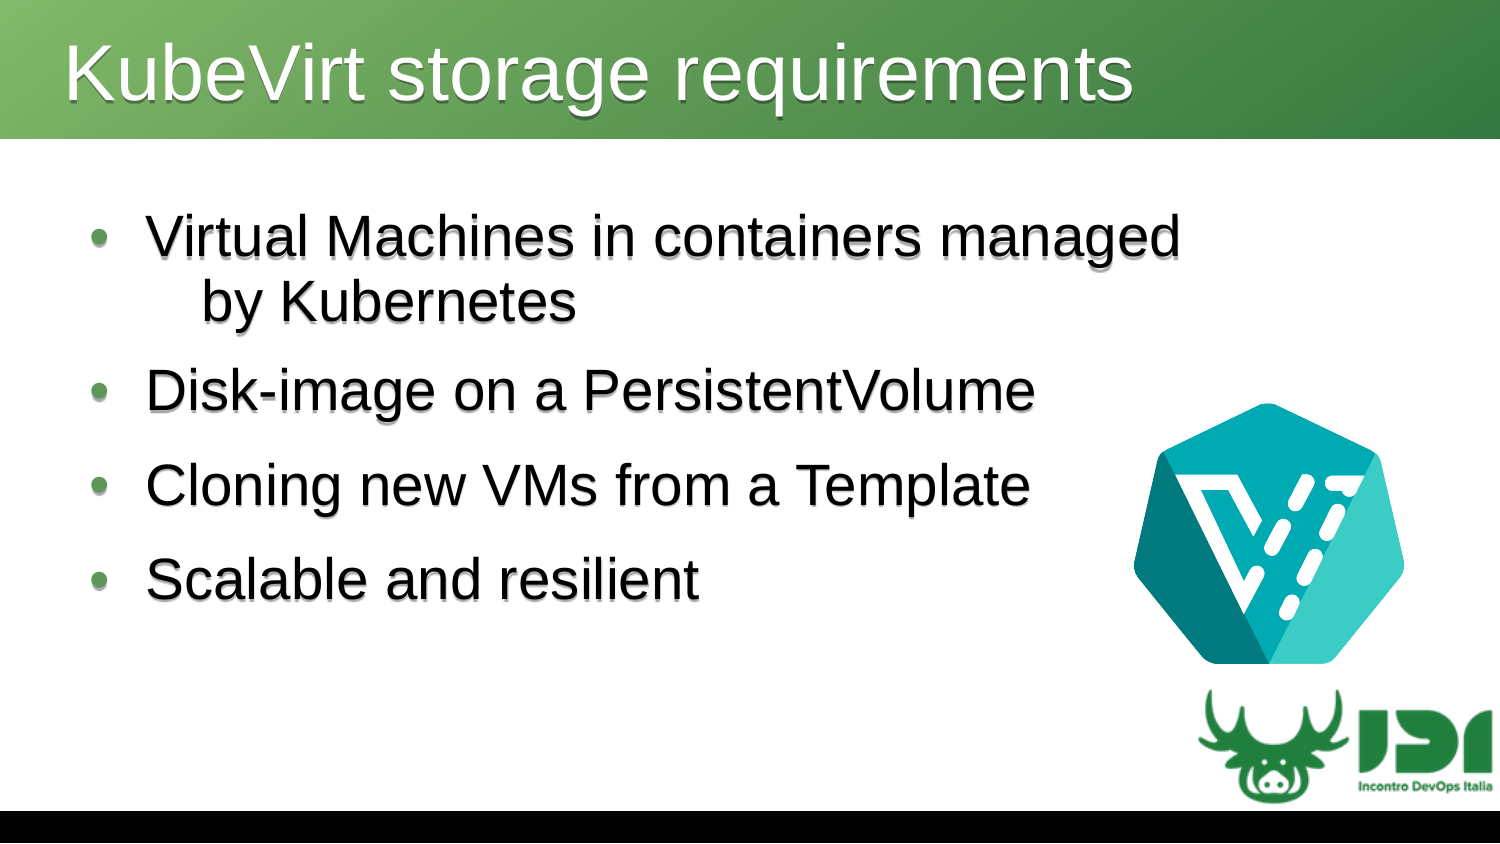

# KubeVirt storage requirements
Virtual Machines in containers managed by Kubernetes
Disk-image on a PersistentVolume
Cloning new VMs from a Template
Scalable and resilient